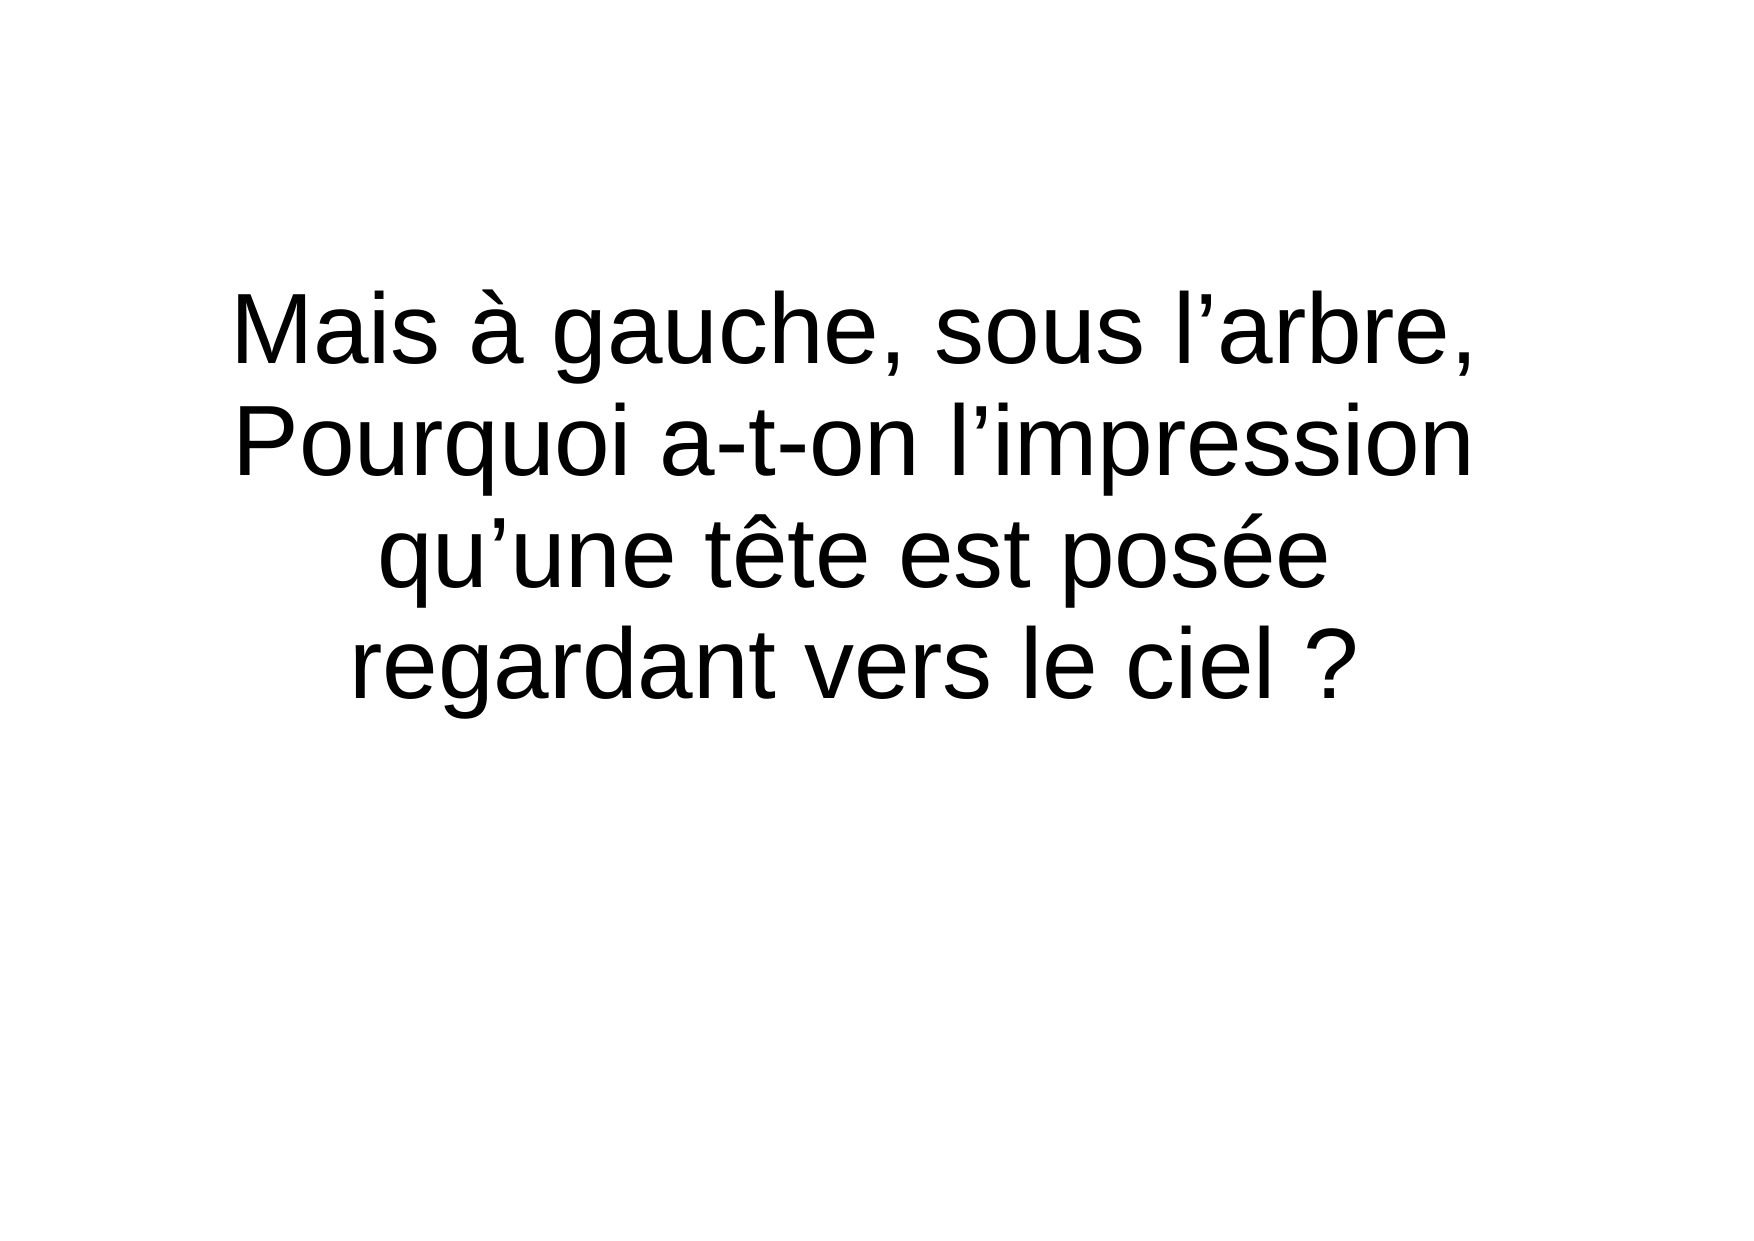

Mais à gauche, sous l’arbre,
Pourquoi a-t-on l’impression
qu’une tête est posée
regardant vers le ciel ?